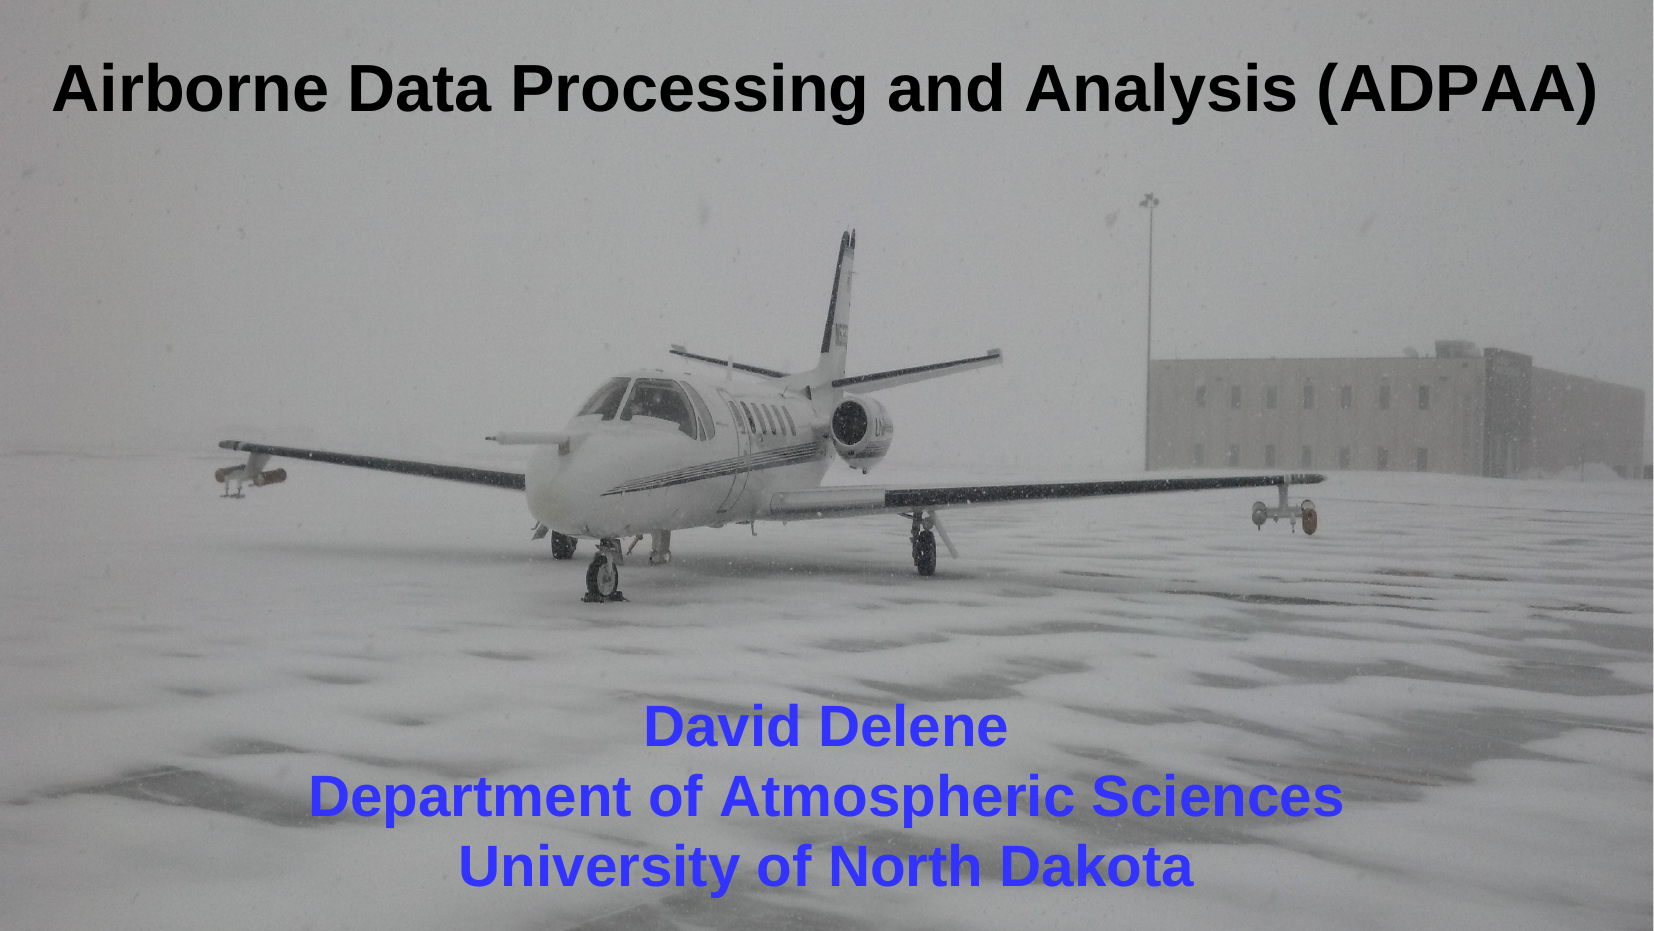

# Airborne Data Processing and Analysis (ADPAA)
David Delene
Department of Atmospheric Sciences
University of North Dakota